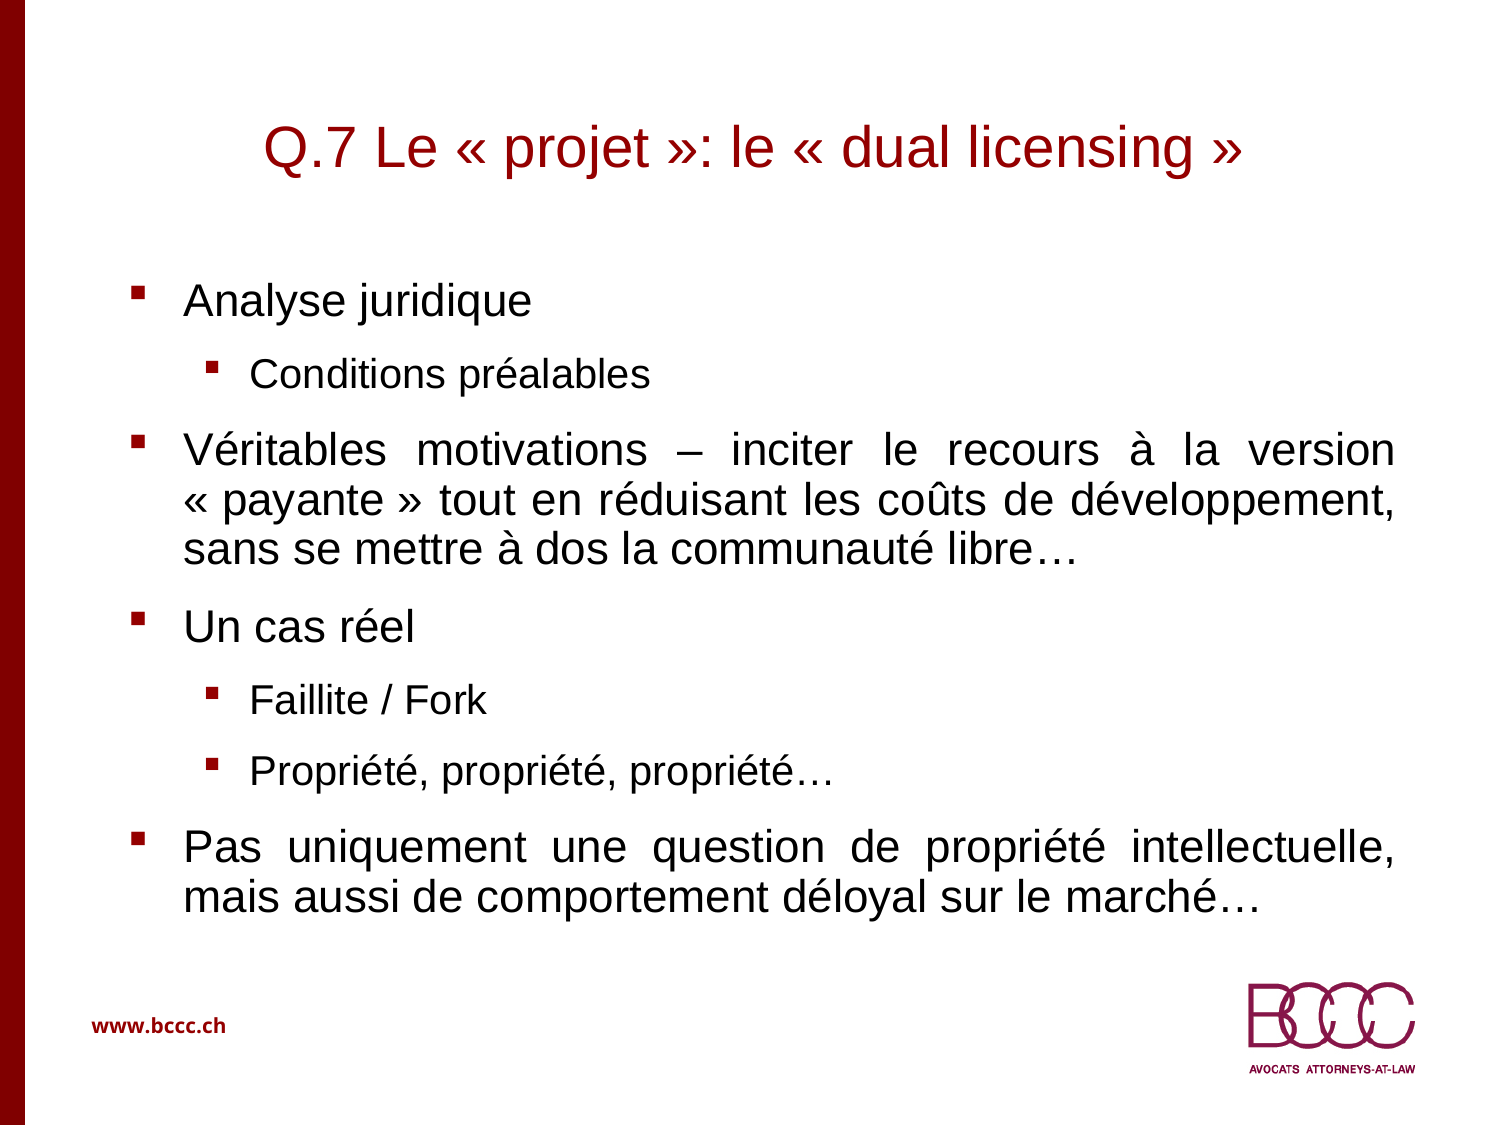

# Q.7 Le « projet »: le « dual licensing »
Analyse juridique
Conditions préalables
Véritables motivations – inciter le recours à la version « payante » tout en réduisant les coûts de développement, sans se mettre à dos la communauté libre…
Un cas réel
Faillite / Fork
Propriété, propriété, propriété…
Pas uniquement une question de propriété intellectuelle, mais aussi de comportement déloyal sur le marché…